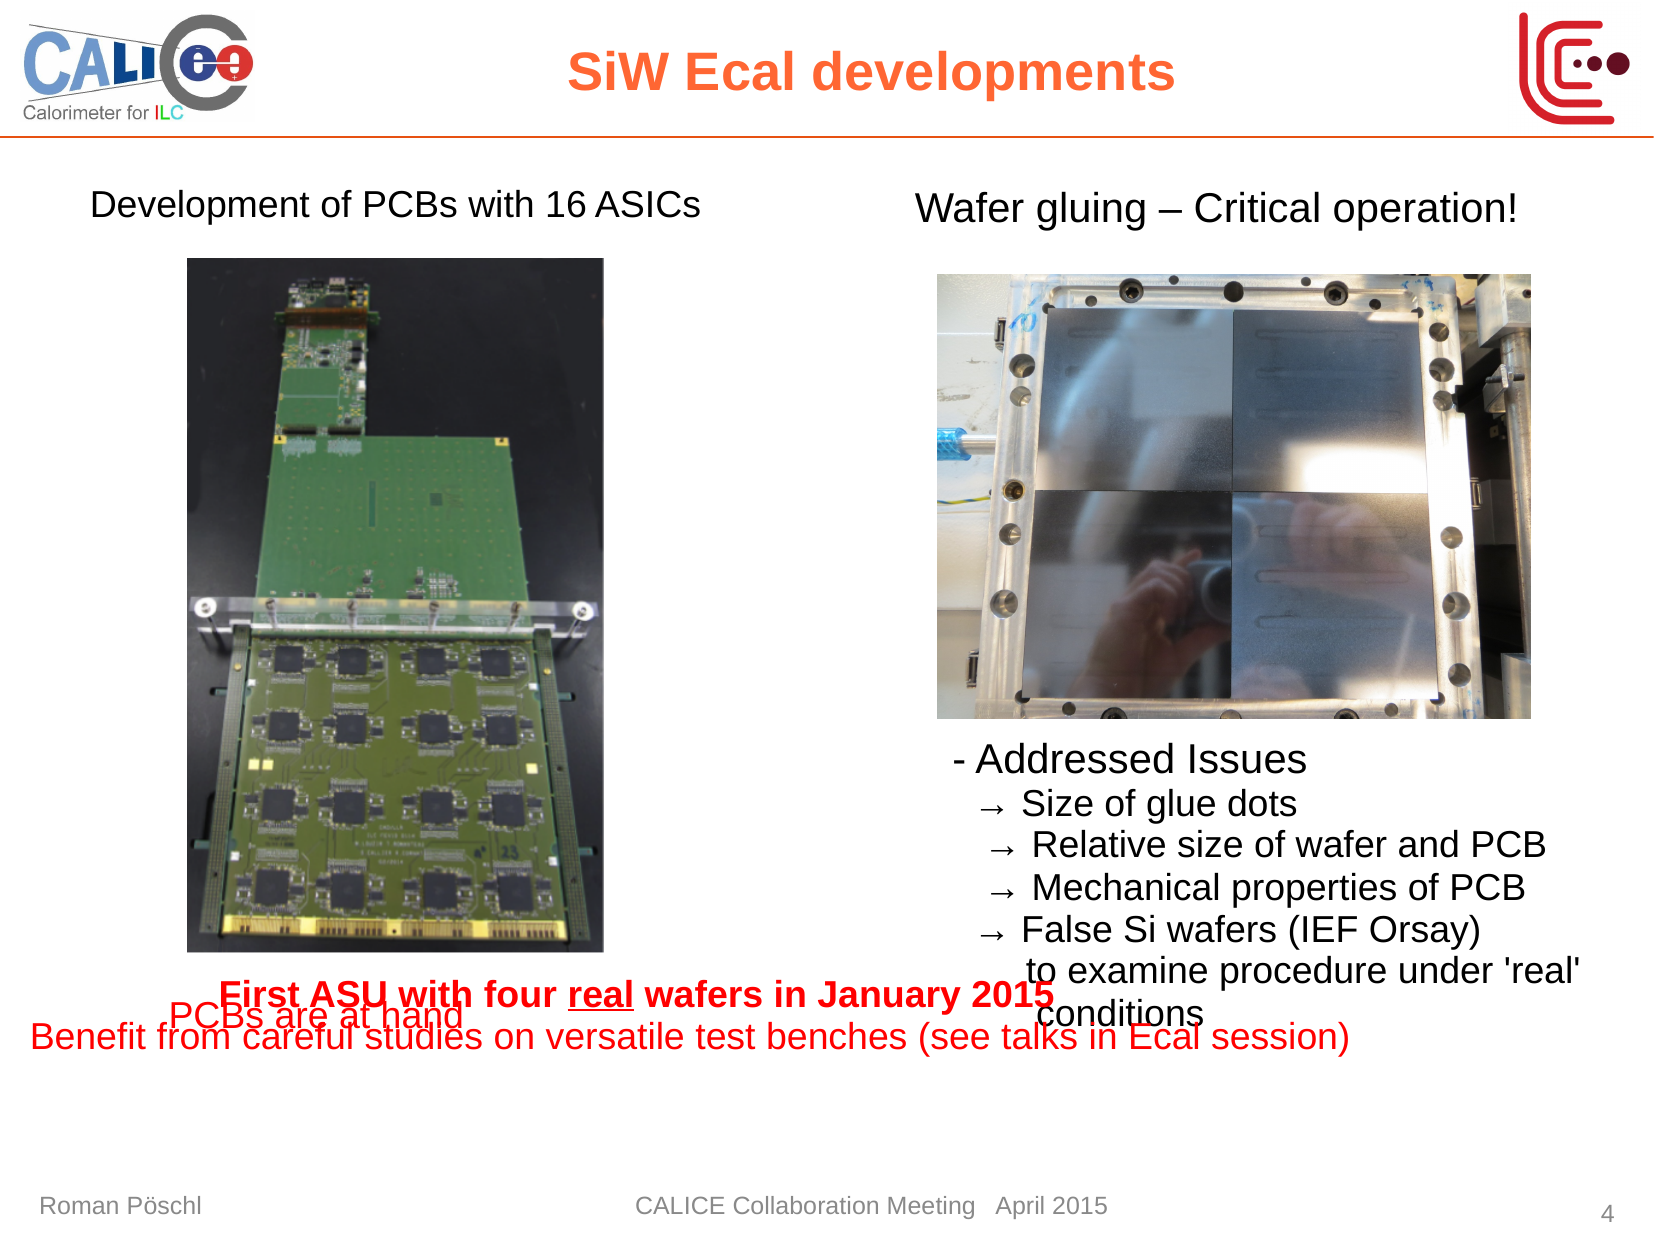

# SiW Ecal developments
Development of PCBs with 16 ASICs
Wafer gluing – Critical operation!
- Addressed Issues
 → Size of glue dots
 → Relative size of wafer and PCB
 → Mechanical properties of PCB
 → False Si wafers (IEF Orsay)
 to examine procedure under 'real'
 conditions
 First ASU with four real wafers in January 2015
Benefit from careful studies on versatile test benches (see talks in Ecal session)
PCBs are at hand